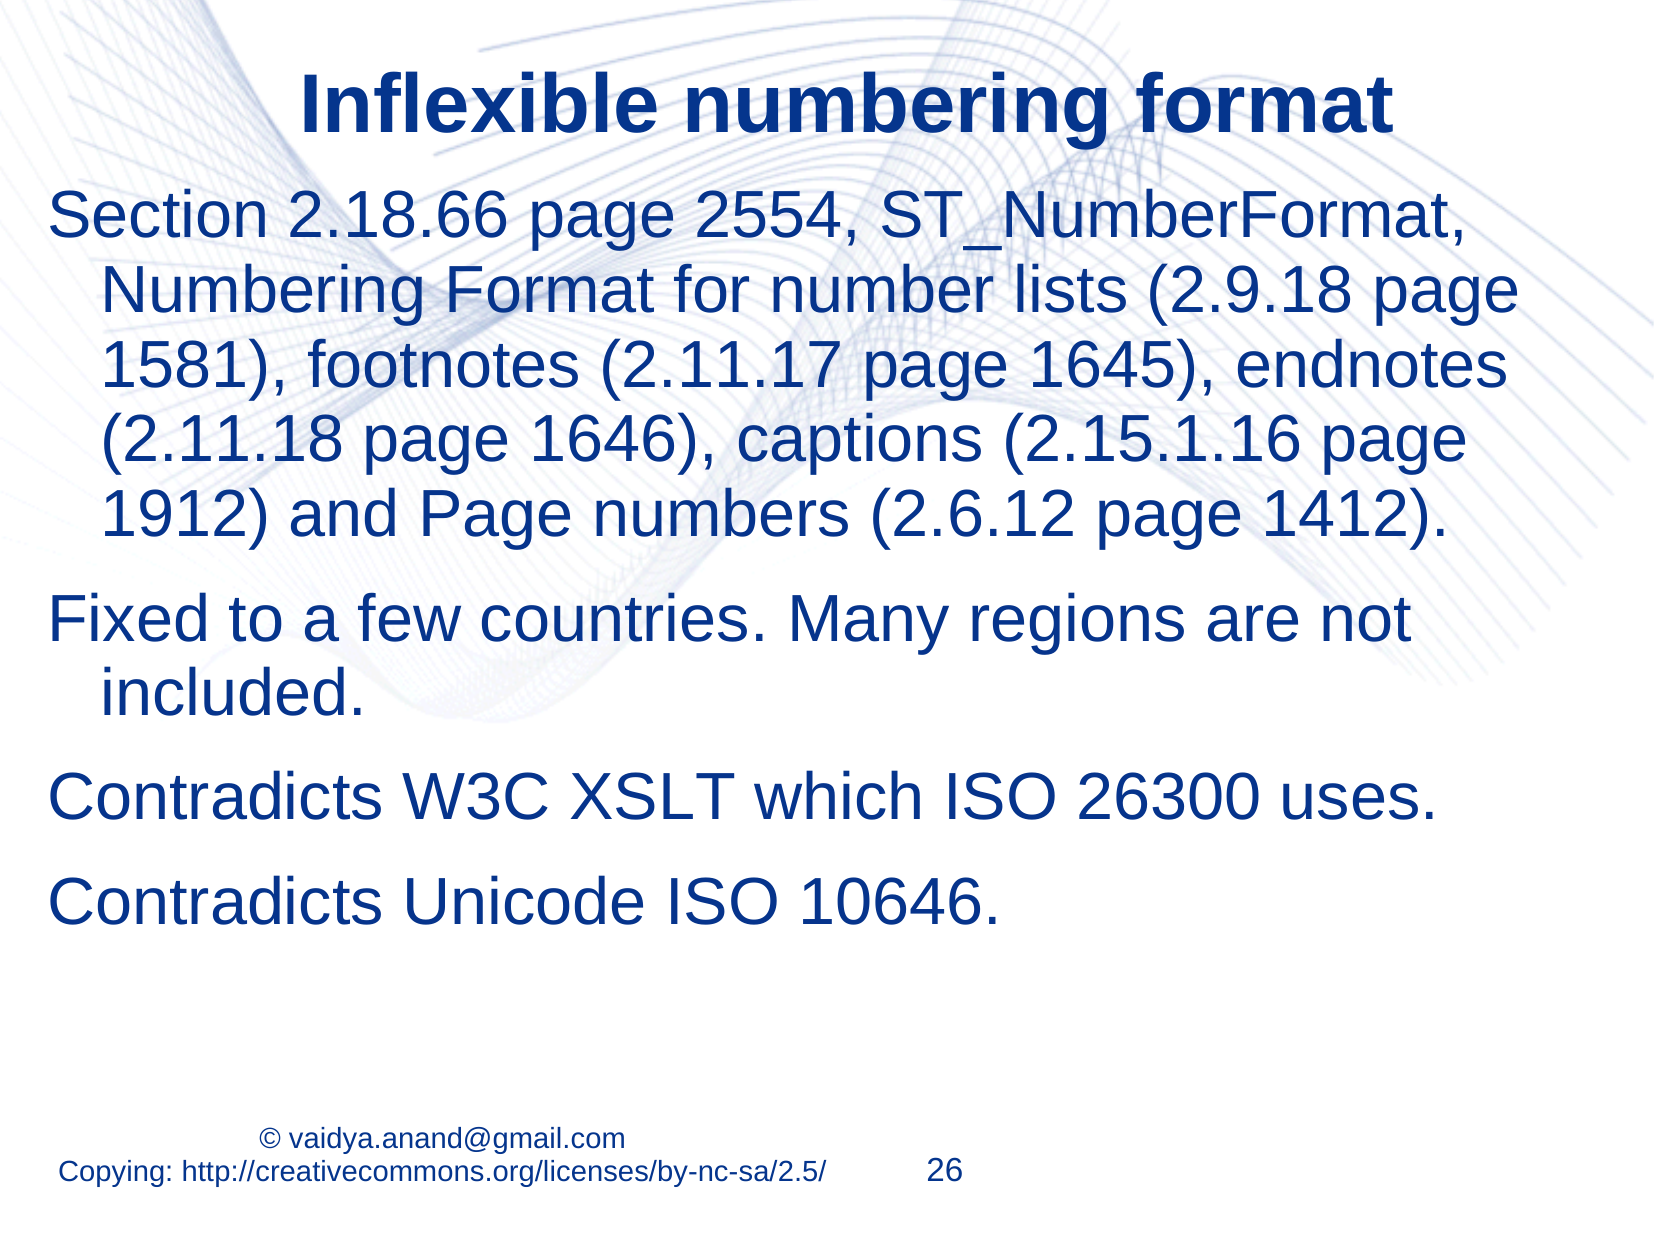

# Inflexible numbering format
Section 2.18.66 page 2554, ST_NumberFormat, Numbering Format for number lists (2.9.18 page 1581), footnotes (2.11.17 page 1645), endnotes (2.11.18 page 1646), captions (2.15.1.16 page 1912) and Page numbers (2.6.12 page 1412).
Fixed to a few countries. Many regions are not included.
Contradicts W3C XSLT which ISO 26300 uses.
Contradicts Unicode ISO 10646.
http://www.broffice.org
26